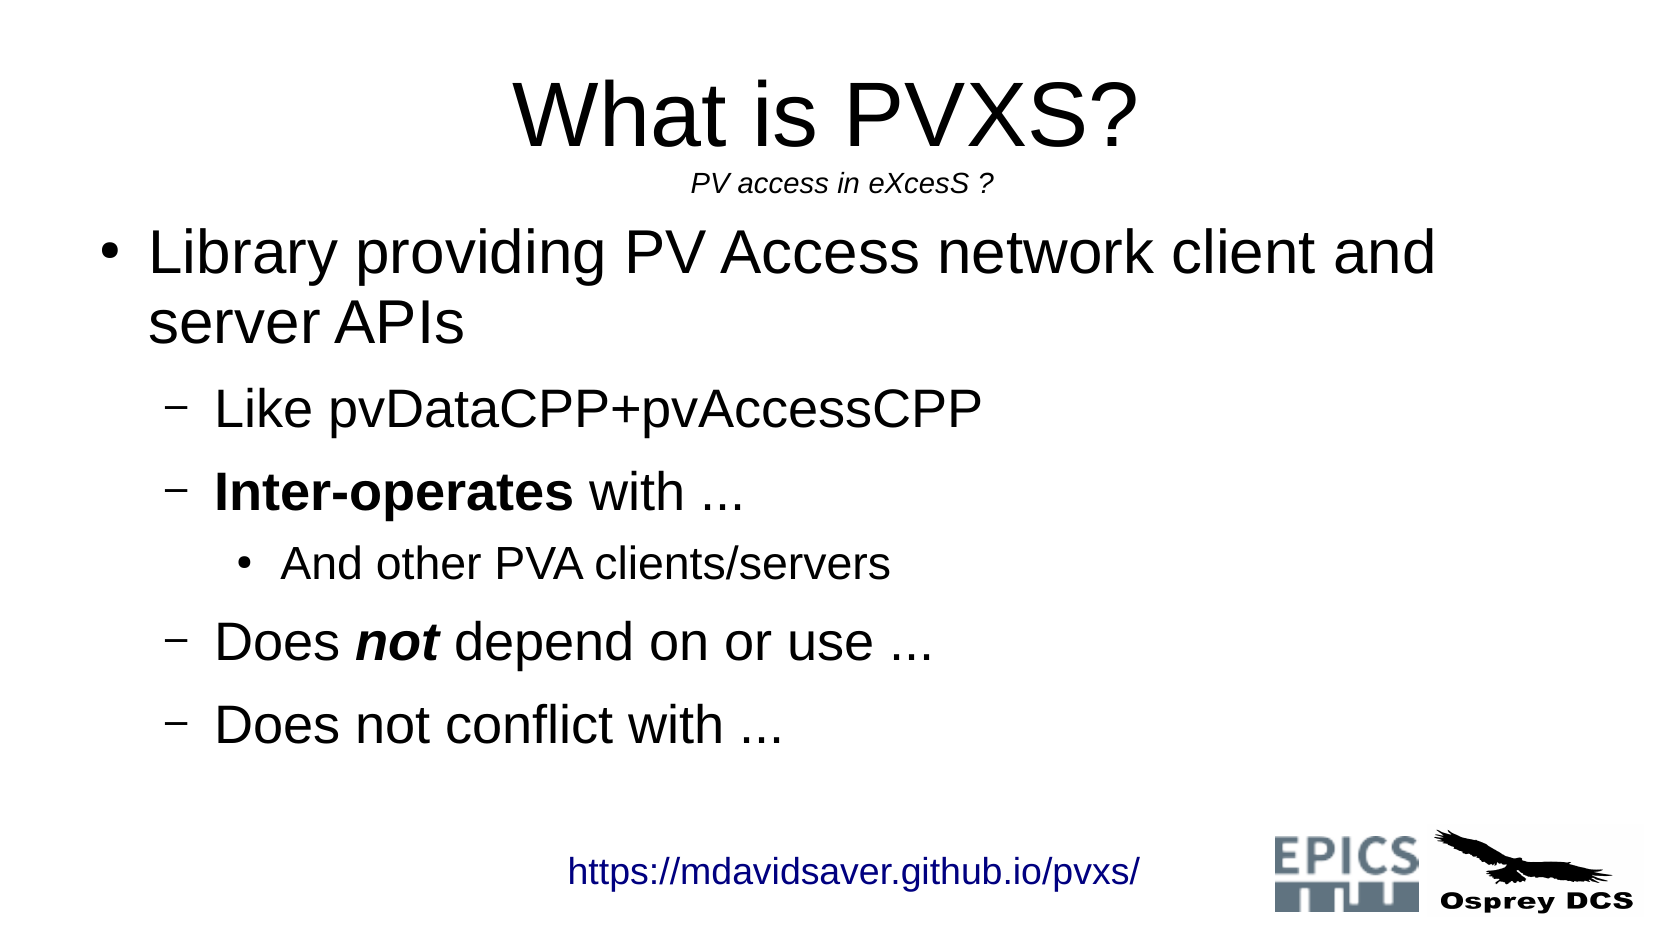

# What is PVXS?
PV access in eXcesS ?
Library providing PV Access network client and server APIs
Like pvDataCPP+pvAccessCPP
Inter-operates with ...
And other PVA clients/servers
Does not depend on or use ...
Does not conflict with ...